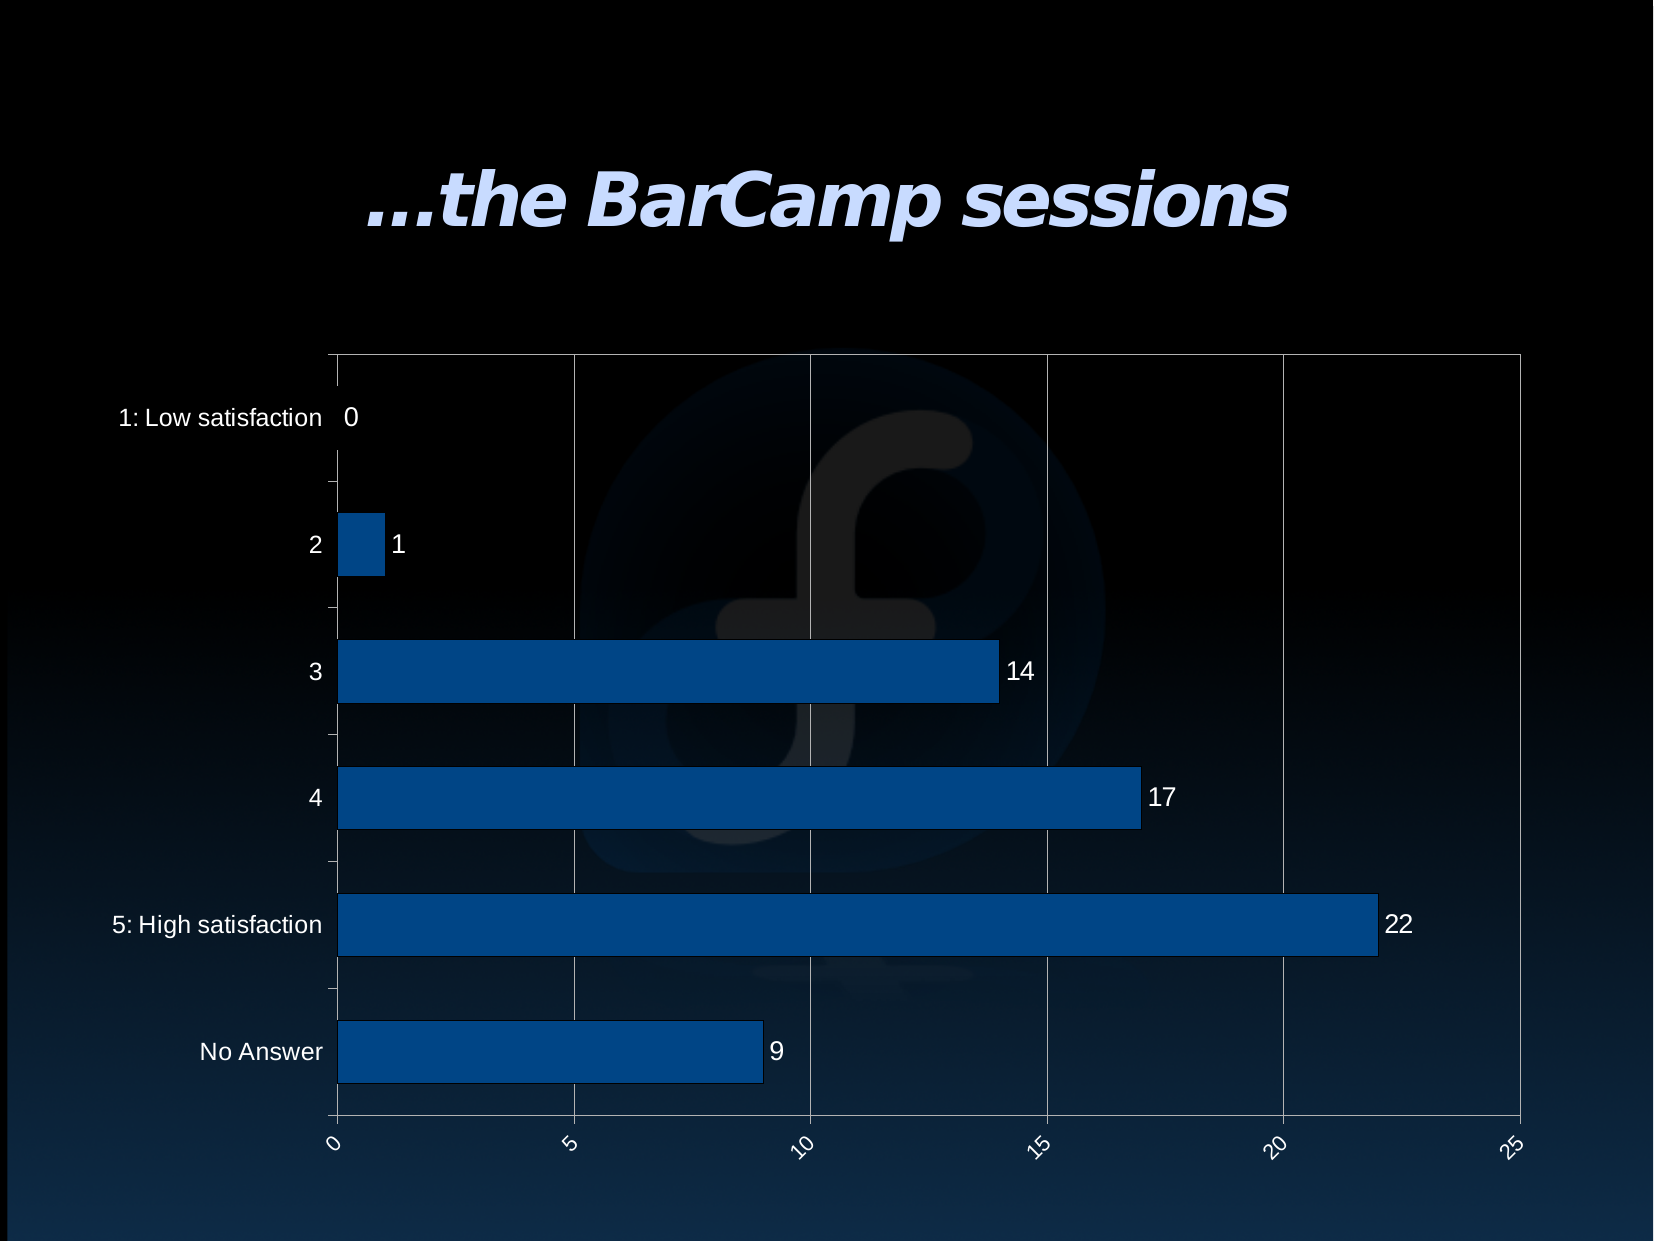

# ...the BarCamp sessions
### Chart
| Category | 119 Total Respondents |
|---|---|
| 1: Low satisfaction | 0.0 |
| 2 | 1.0 |
| 3 | 14.0 |
| 4 | 17.0 |
| 5: High satisfaction | 22.0 |
| No Answer | 9.0 |